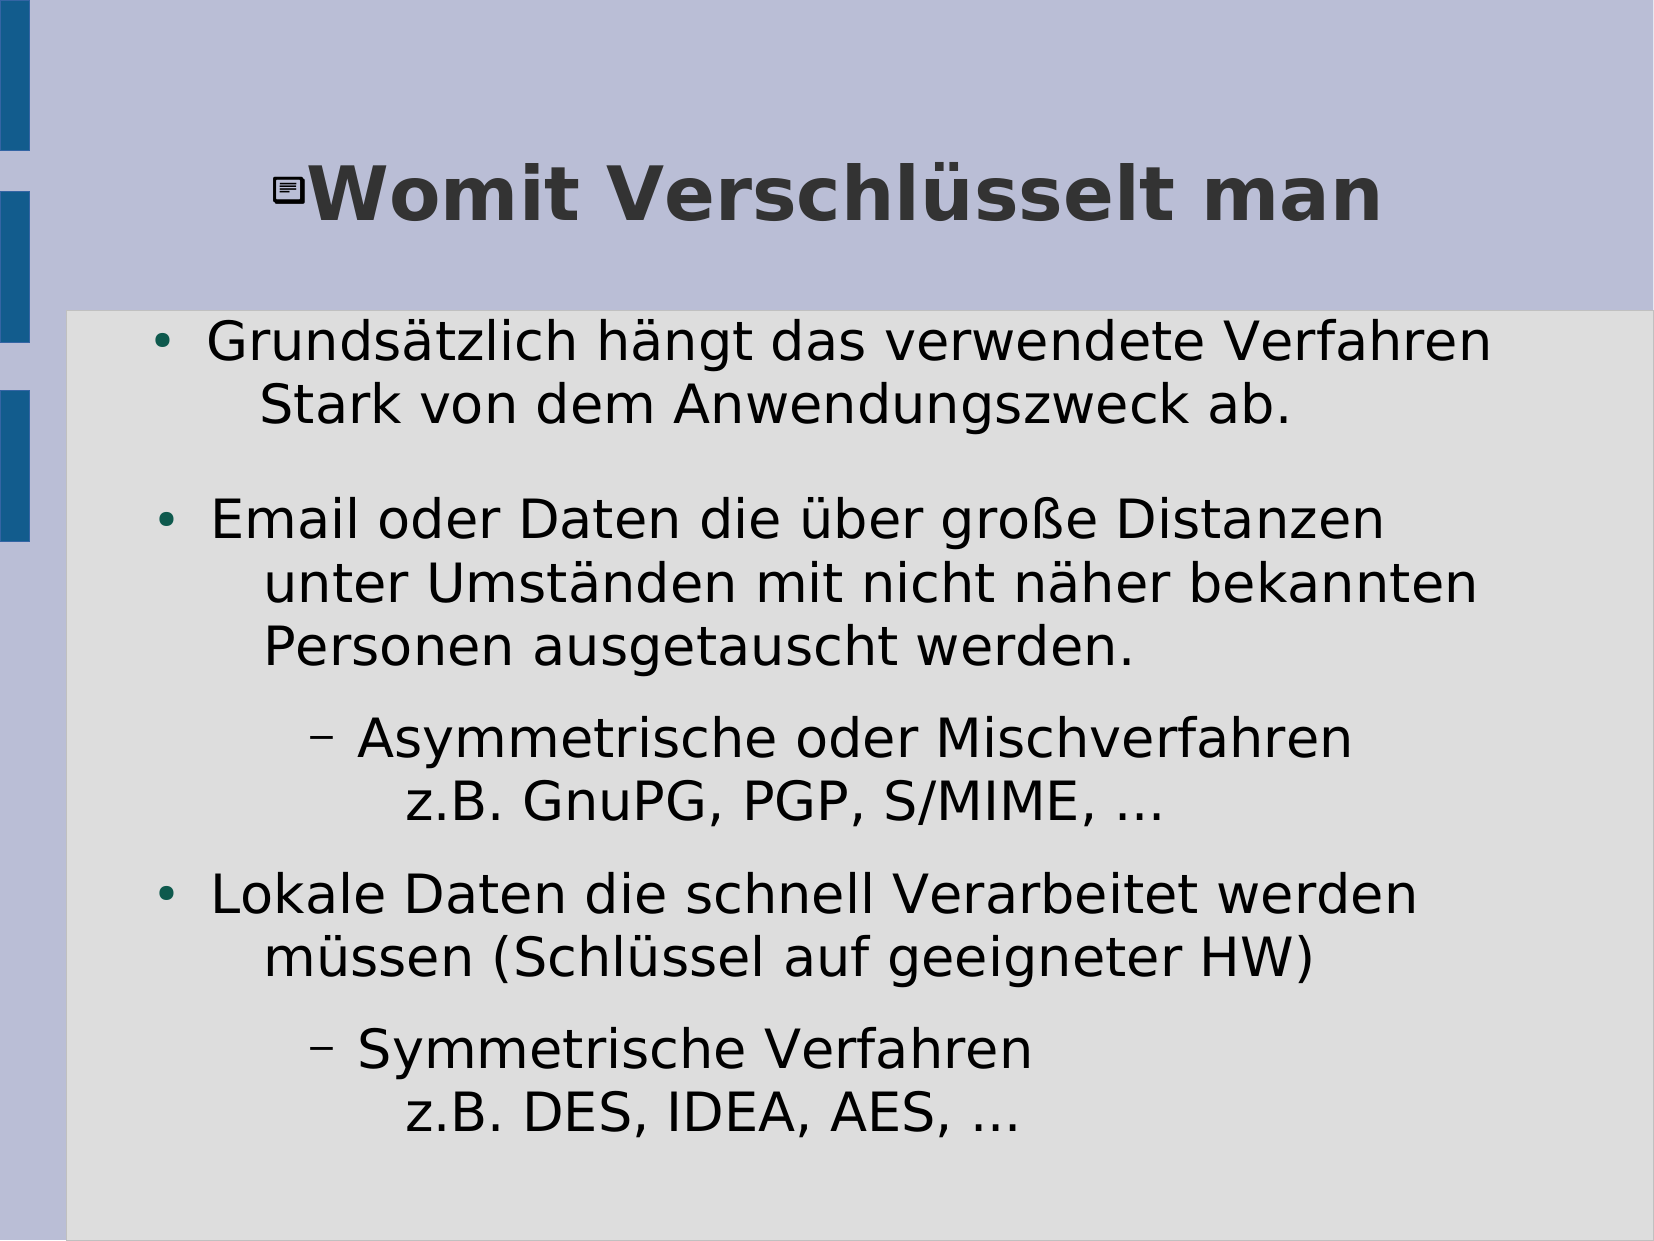

# Womit Verschlüsselt man
Grundsätzlich hängt das verwendete Verfahren Stark von dem Anwendungszweck ab.
Email oder Daten die über große Distanzen unter Umständen mit nicht näher bekannten Personen ausgetauscht werden.
Asymmetrische oder Mischverfahren
z.B. GnuPG, PGP, S/MIME, ...
Lokale Daten die schnell Verarbeitet werden müssen (Schlüssel auf geeigneter HW)
Symmetrische Verfahren
z.B. DES, IDEA, AES, ...